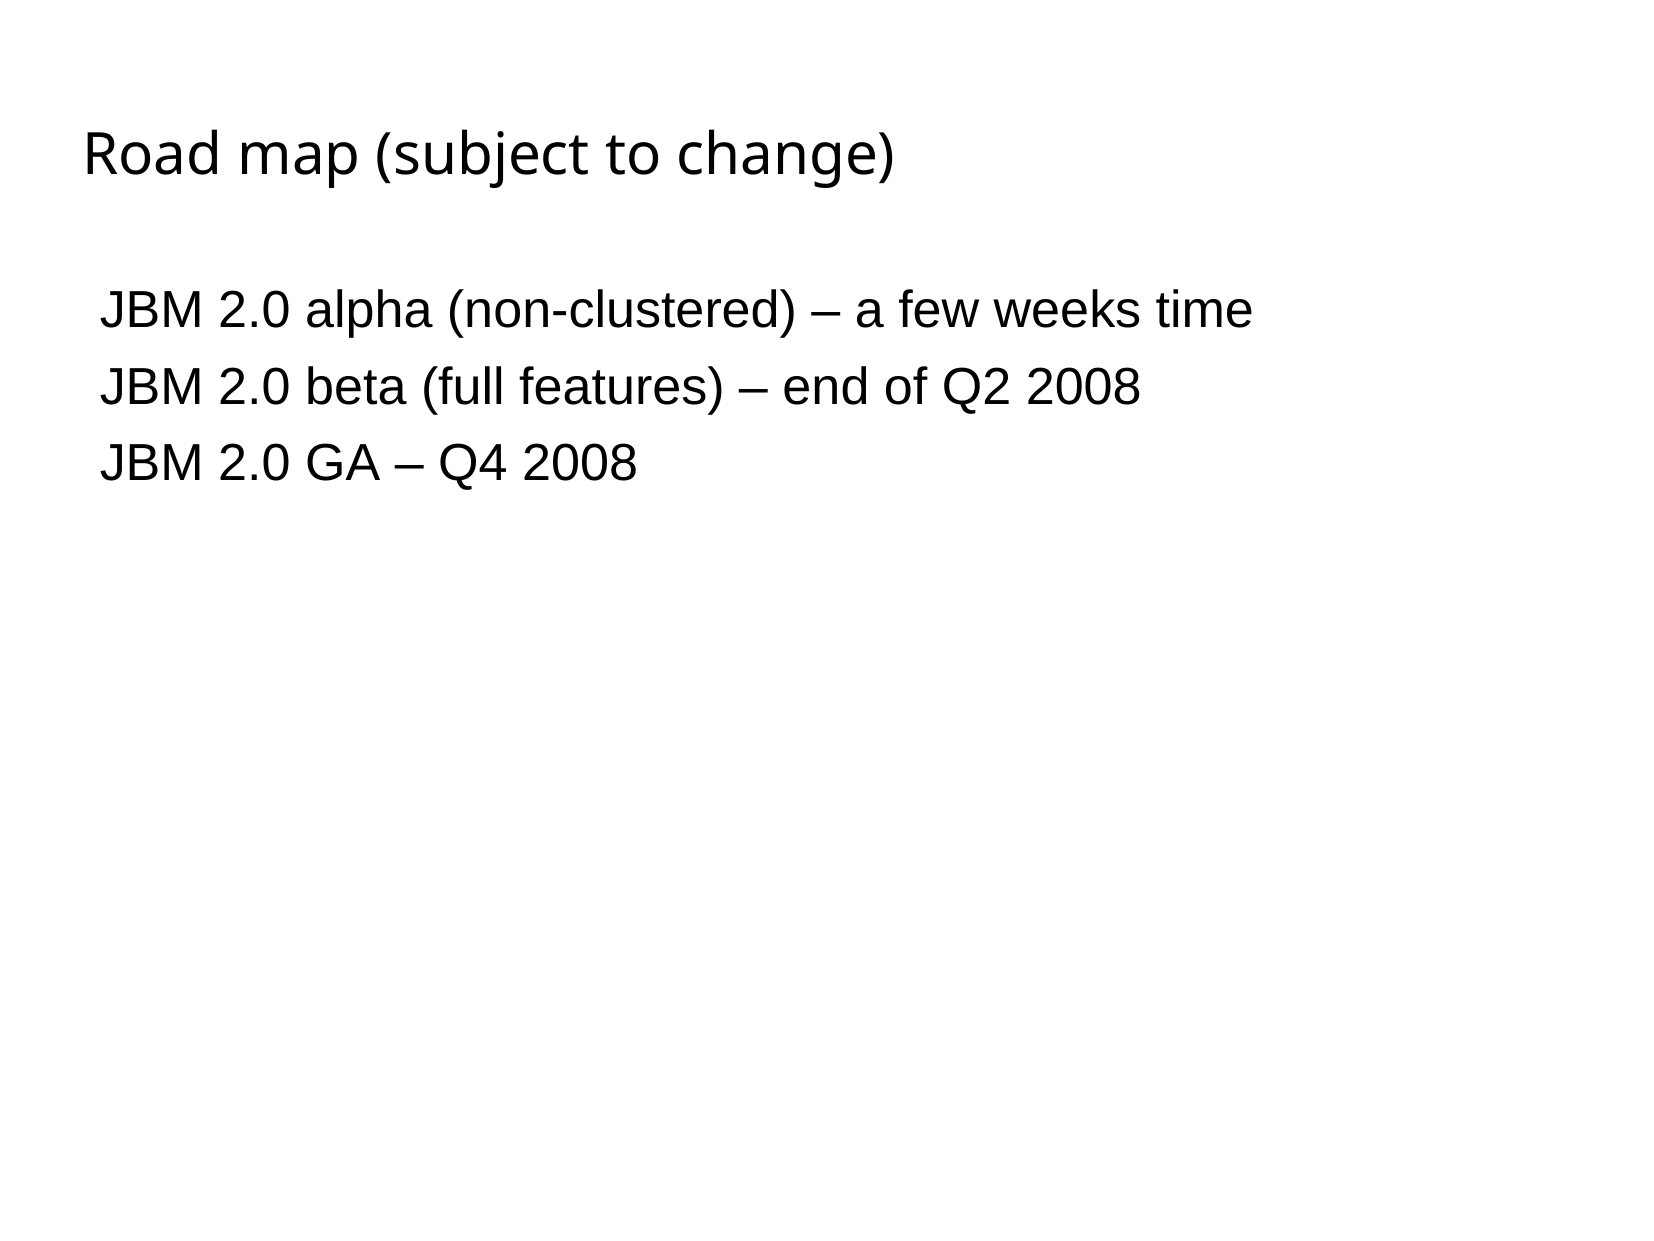

# Road map (subject to change)
JBM 2.0 alpha (non-clustered) – a few weeks time
JBM 2.0 beta (full features) – end of Q2 2008
JBM 2.0 GA – Q4 2008